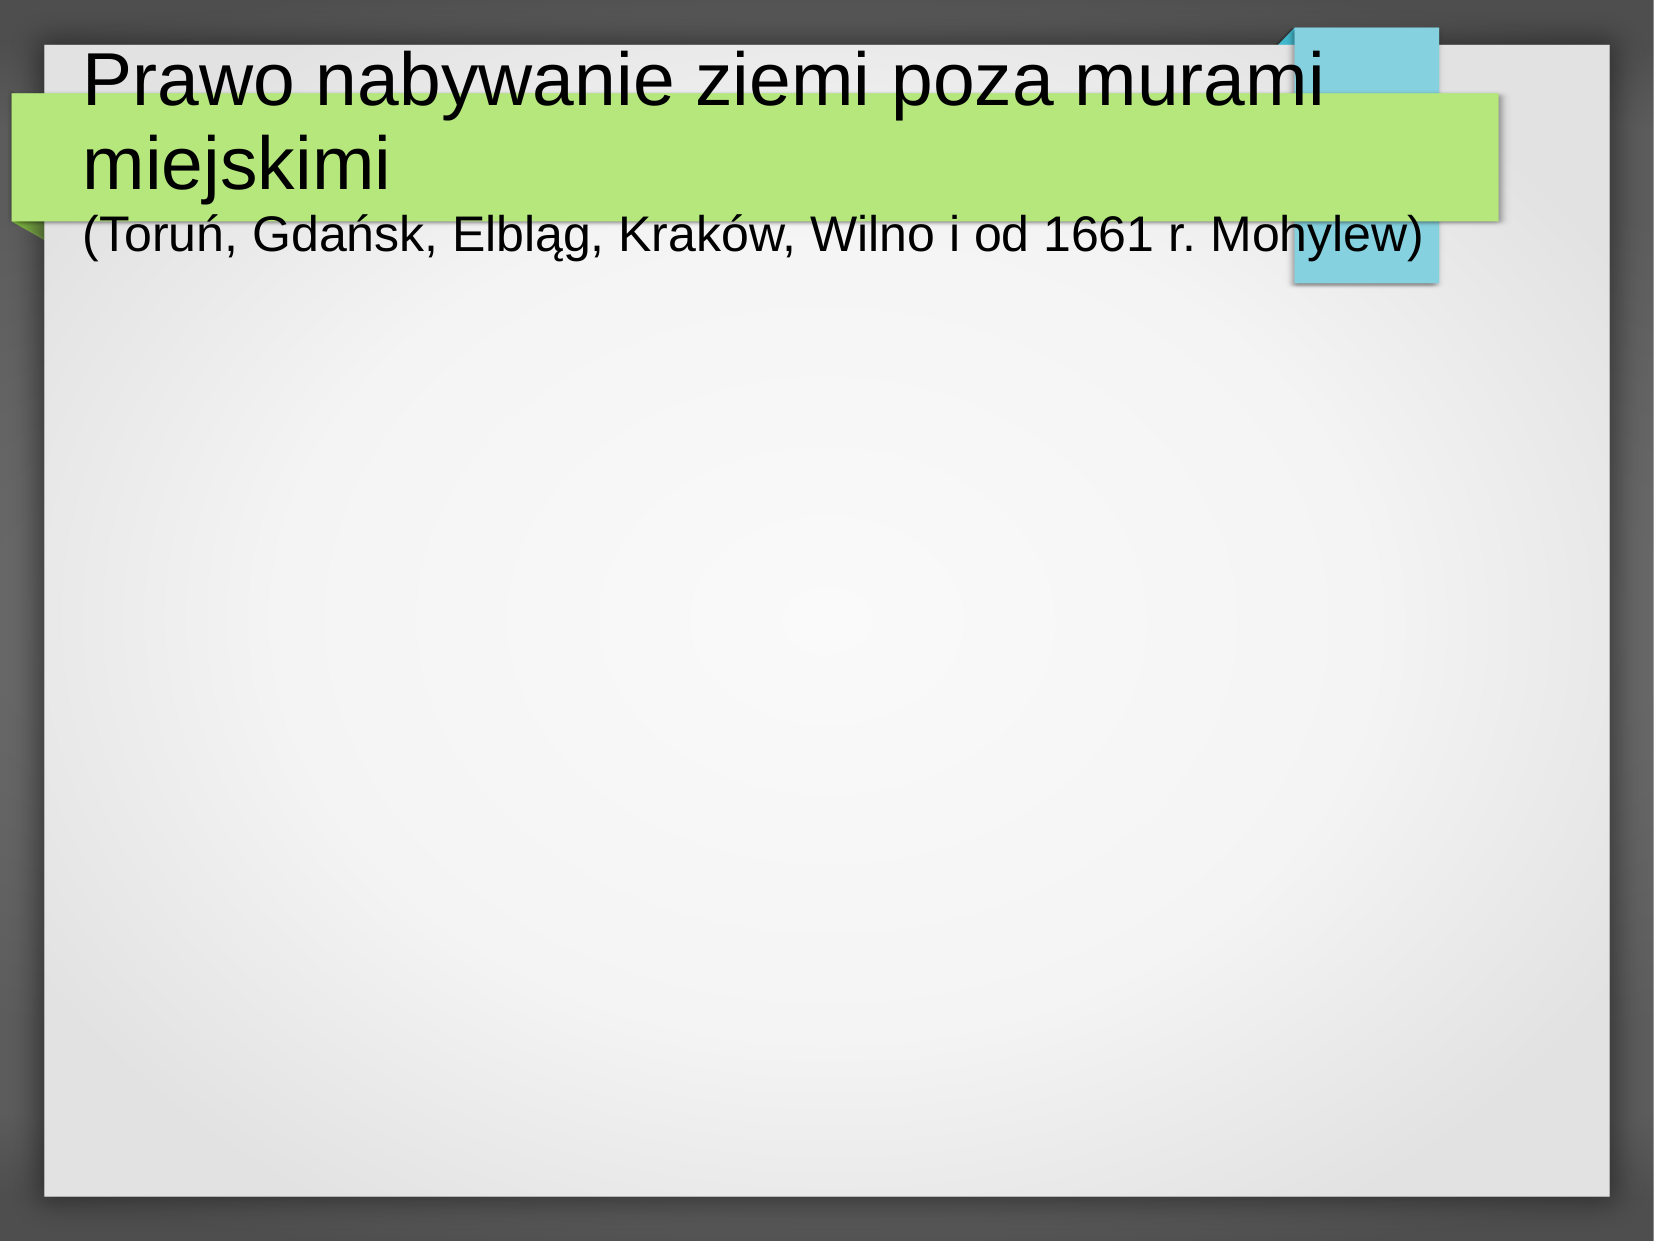

# Prawo nabywanie ziemi poza murami miejskimi (Toruń, Gdańsk, Elbląg, Kraków, Wilno i od 1661 r. Mohylew)